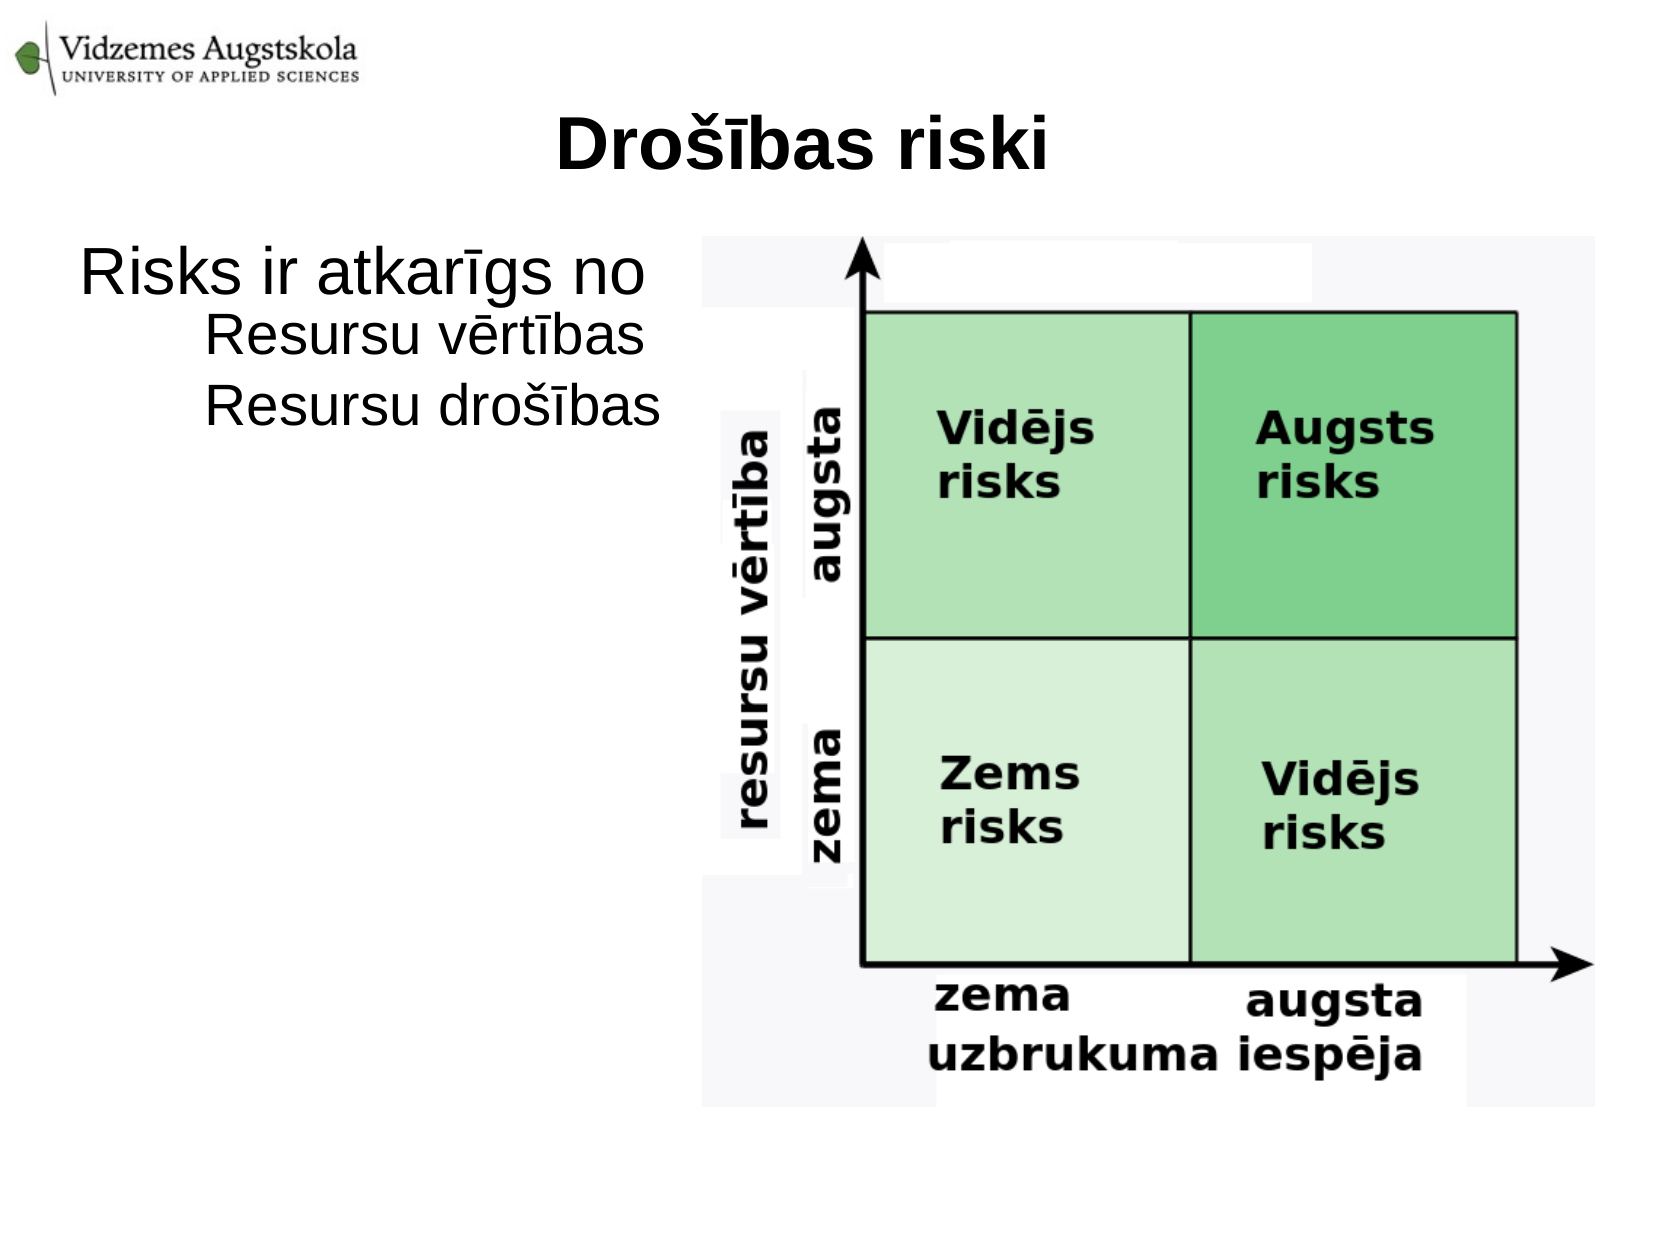

# Drošības riski
Risks ir atkarīgs no
Resursu vērtības
Resursu drošības